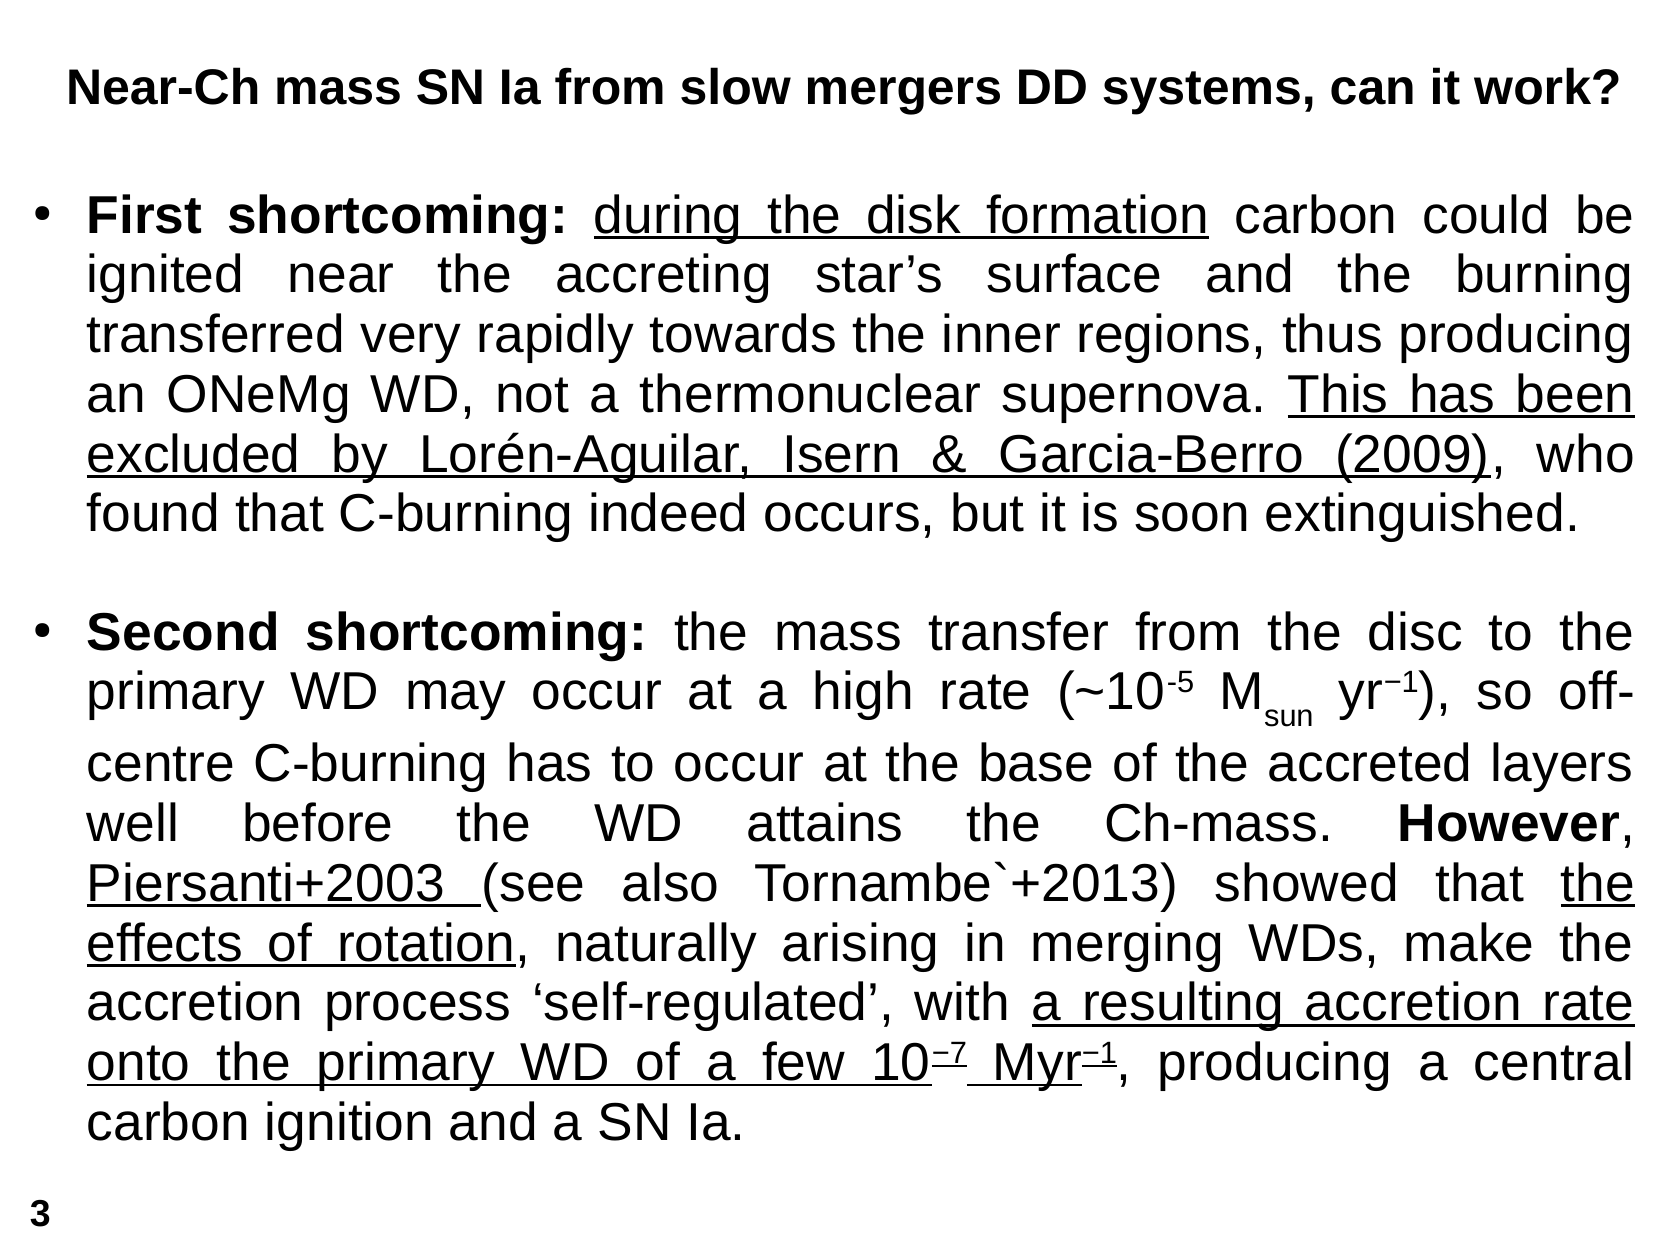

# Near-Ch mass SN Ia from slow mergers DD systems, can it work?
First shortcoming: during the disk formation carbon could be ignited near the accreting star’s surface and the burning transferred very rapidly towards the inner regions, thus producing an ONeMg WD, not a thermonuclear supernova. This has been excluded by Lorén-Aguilar, Isern & Garcia-Berro (2009), who found that C-burning indeed occurs, but it is soon extinguished.
Second shortcoming: the mass transfer from the disc to the primary WD may occur at a high rate (~10-5 Msun yr−1), so off-centre C-burning has to occur at the base of the accreted layers well before the WD attains the Ch-mass. However, Piersanti+2003 (see also Tornambe`+2013) showed that the effects of rotation, naturally arising in merging WDs, make the accretion process ‘self-regulated’, with a resulting accretion rate onto the primary WD of a few 10−7 Myr−1, producing a central carbon ignition and a SN Ia.
3